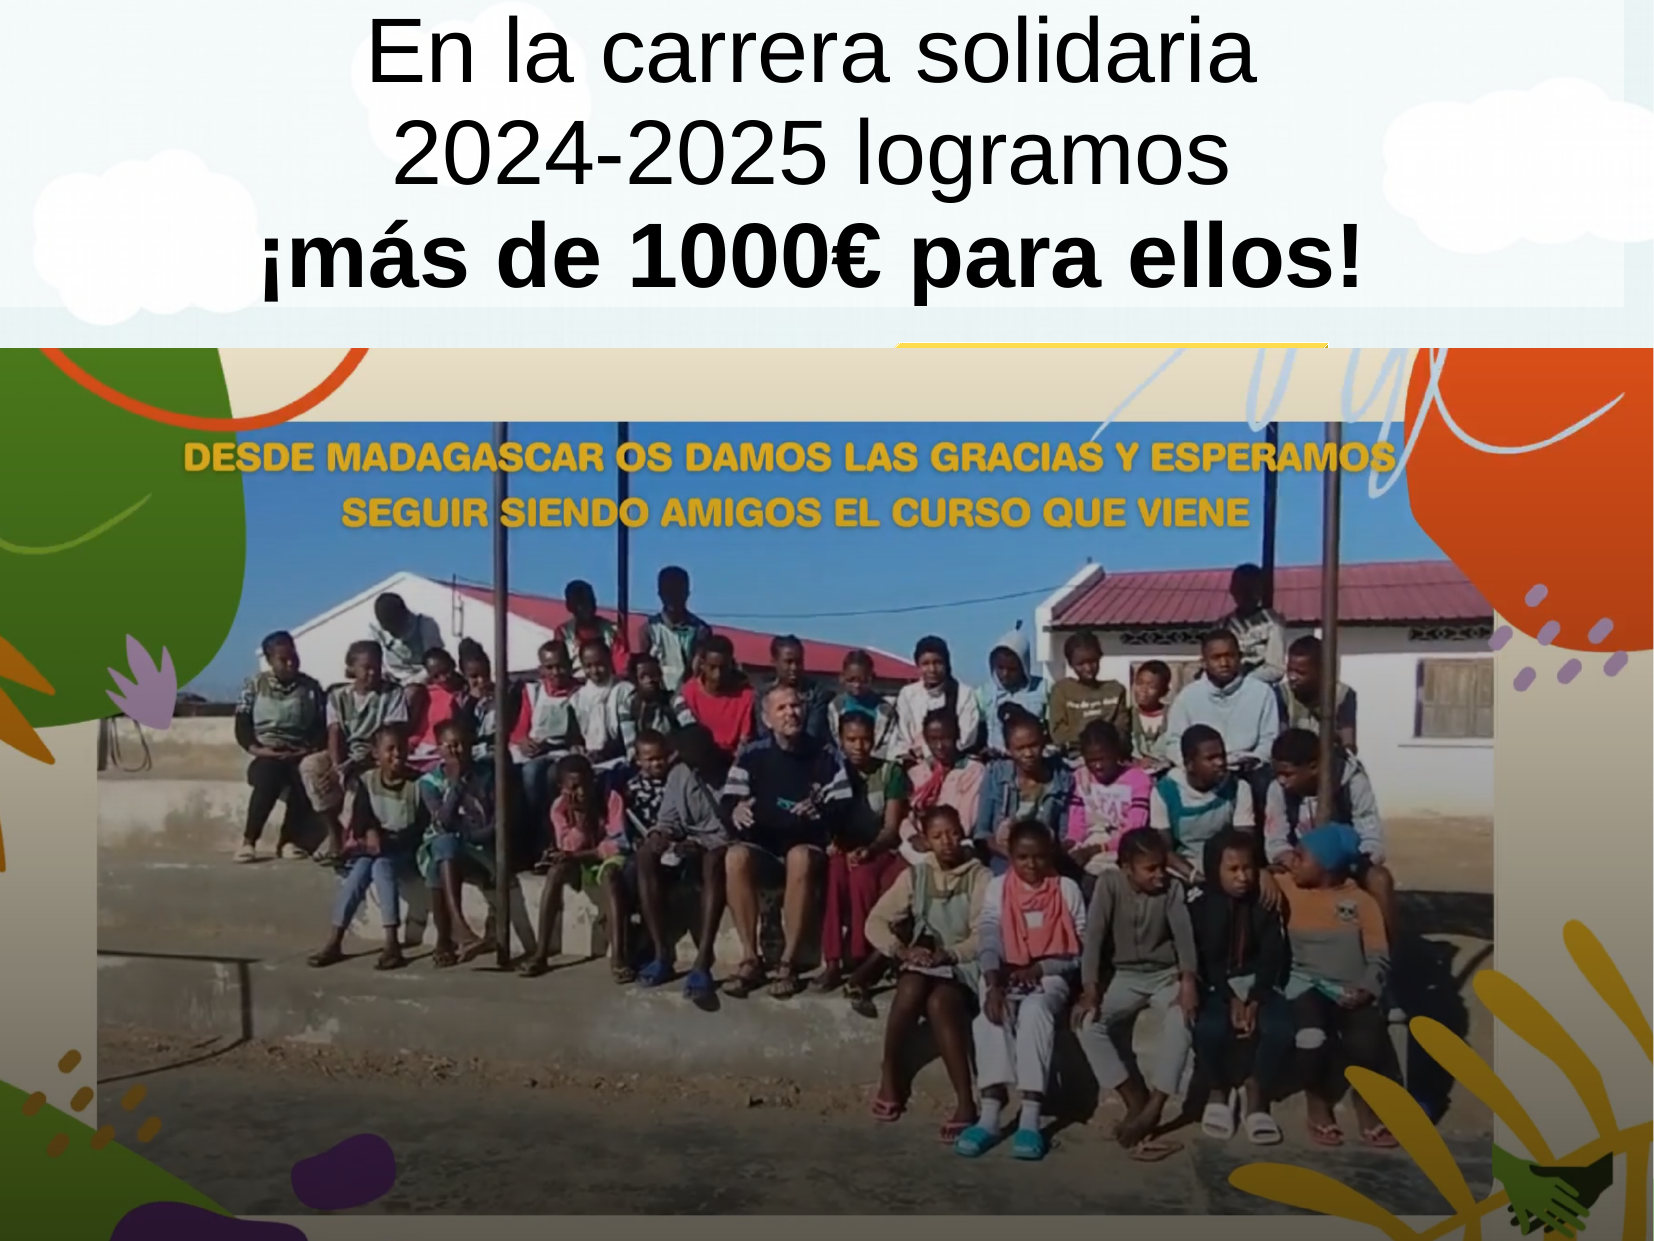

# En la carrera solidaria 2024-2025 logramos ¡más de 1000€ para ellos!
REUTILIZAN TODO
… QUE LETRAS
NO TIENEN MÓVIL
NI REDES SOCIALES
6